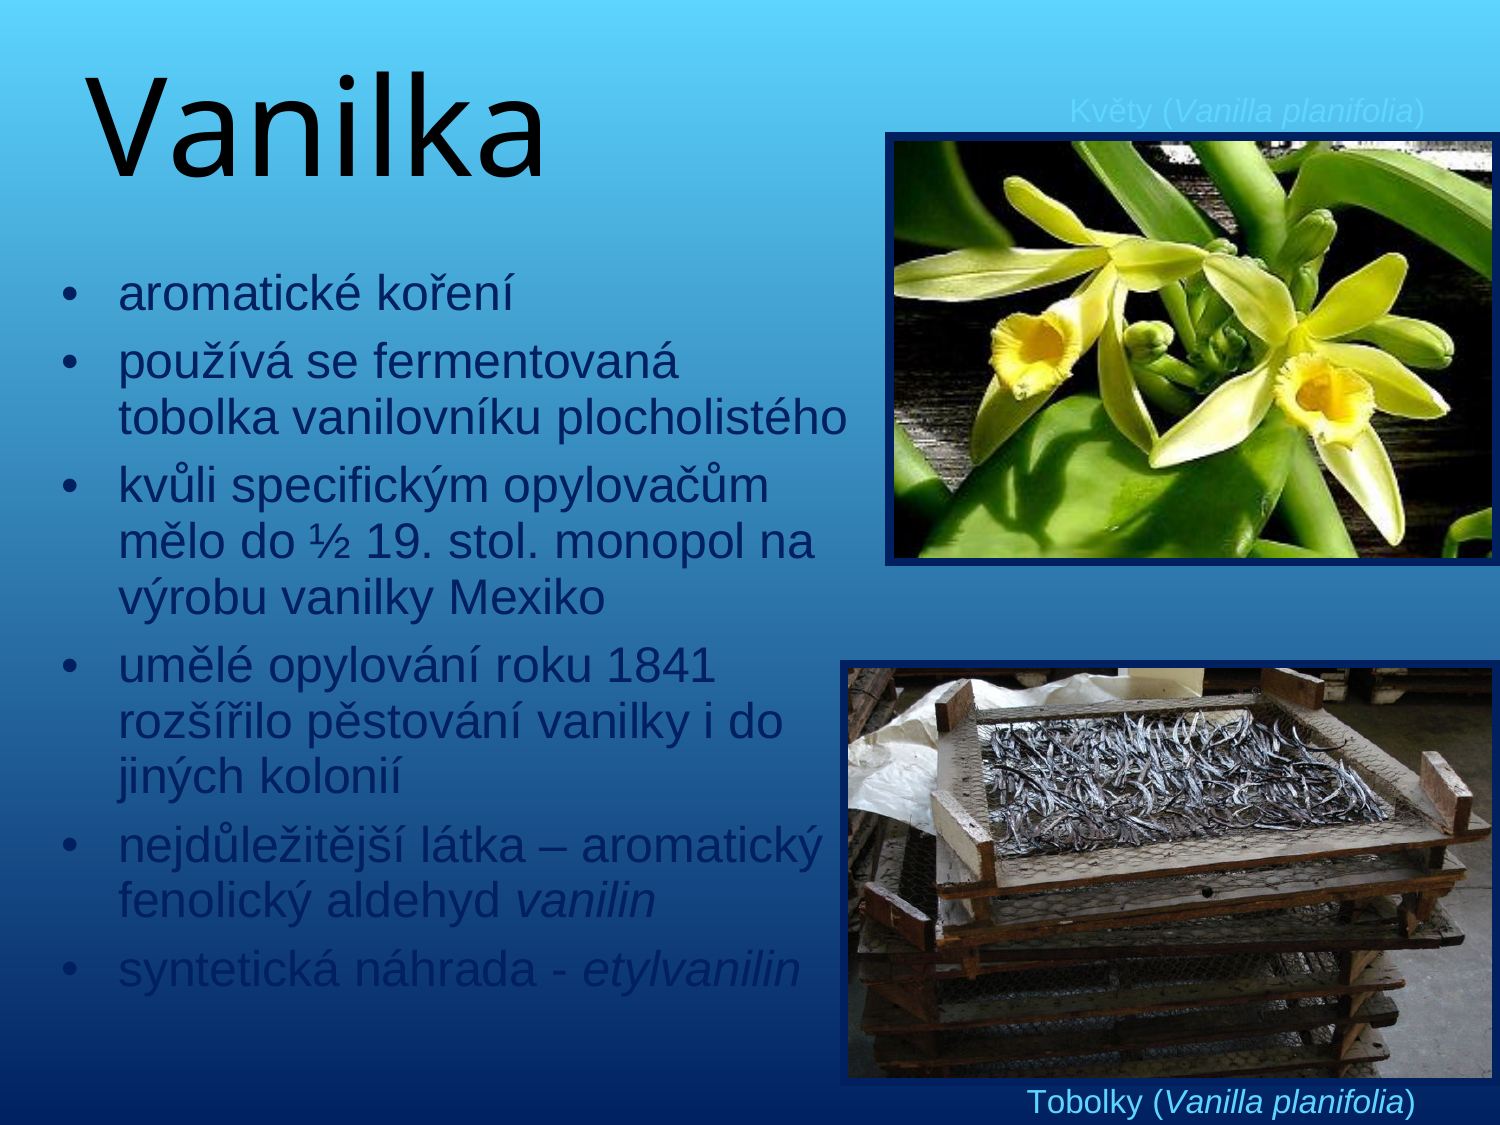

Vanilka
Květy (Vanilla planifolia)
# aromatické koření
používá se fermentovaná tobolka vanilovníku plocholistého
kvůli specifickým opylovačům mělo do ½ 19. stol. monopol na výrobu vanilky Mexiko
umělé opylování roku 1841 rozšířilo pěstování vanilky i do jiných kolonií
nejdůležitější látka – aromatický fenolický aldehyd vanilin
syntetická náhrada - etylvanilin
Tobolky (Vanilla planifolia)